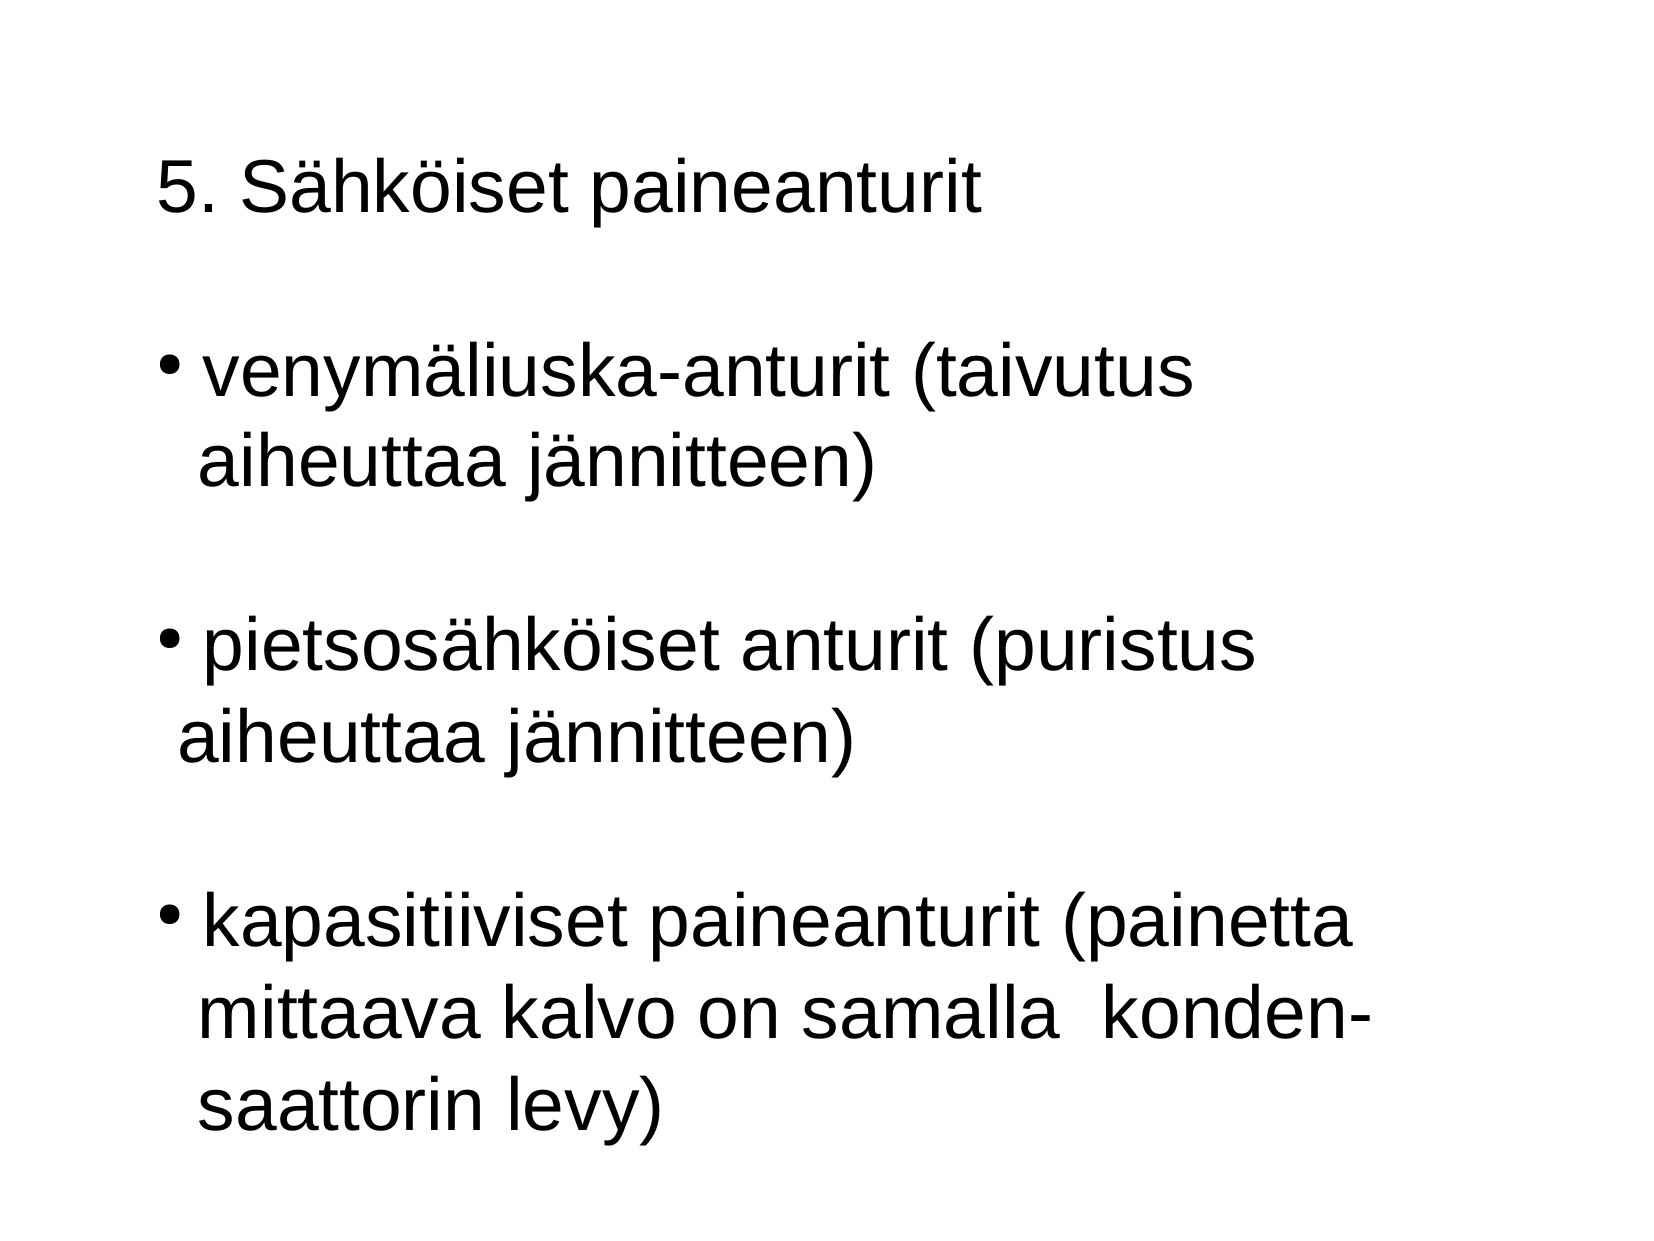

5. Sähköiset paineanturit
 venymäliuska-anturit (taivutus
 aiheuttaa jännitteen)
 pietsosähköiset anturit (puristus
 aiheuttaa jännitteen)
 kapasitiiviset paineanturit (painetta
 mittaava kalvo on samalla konden-
 saattorin levy)